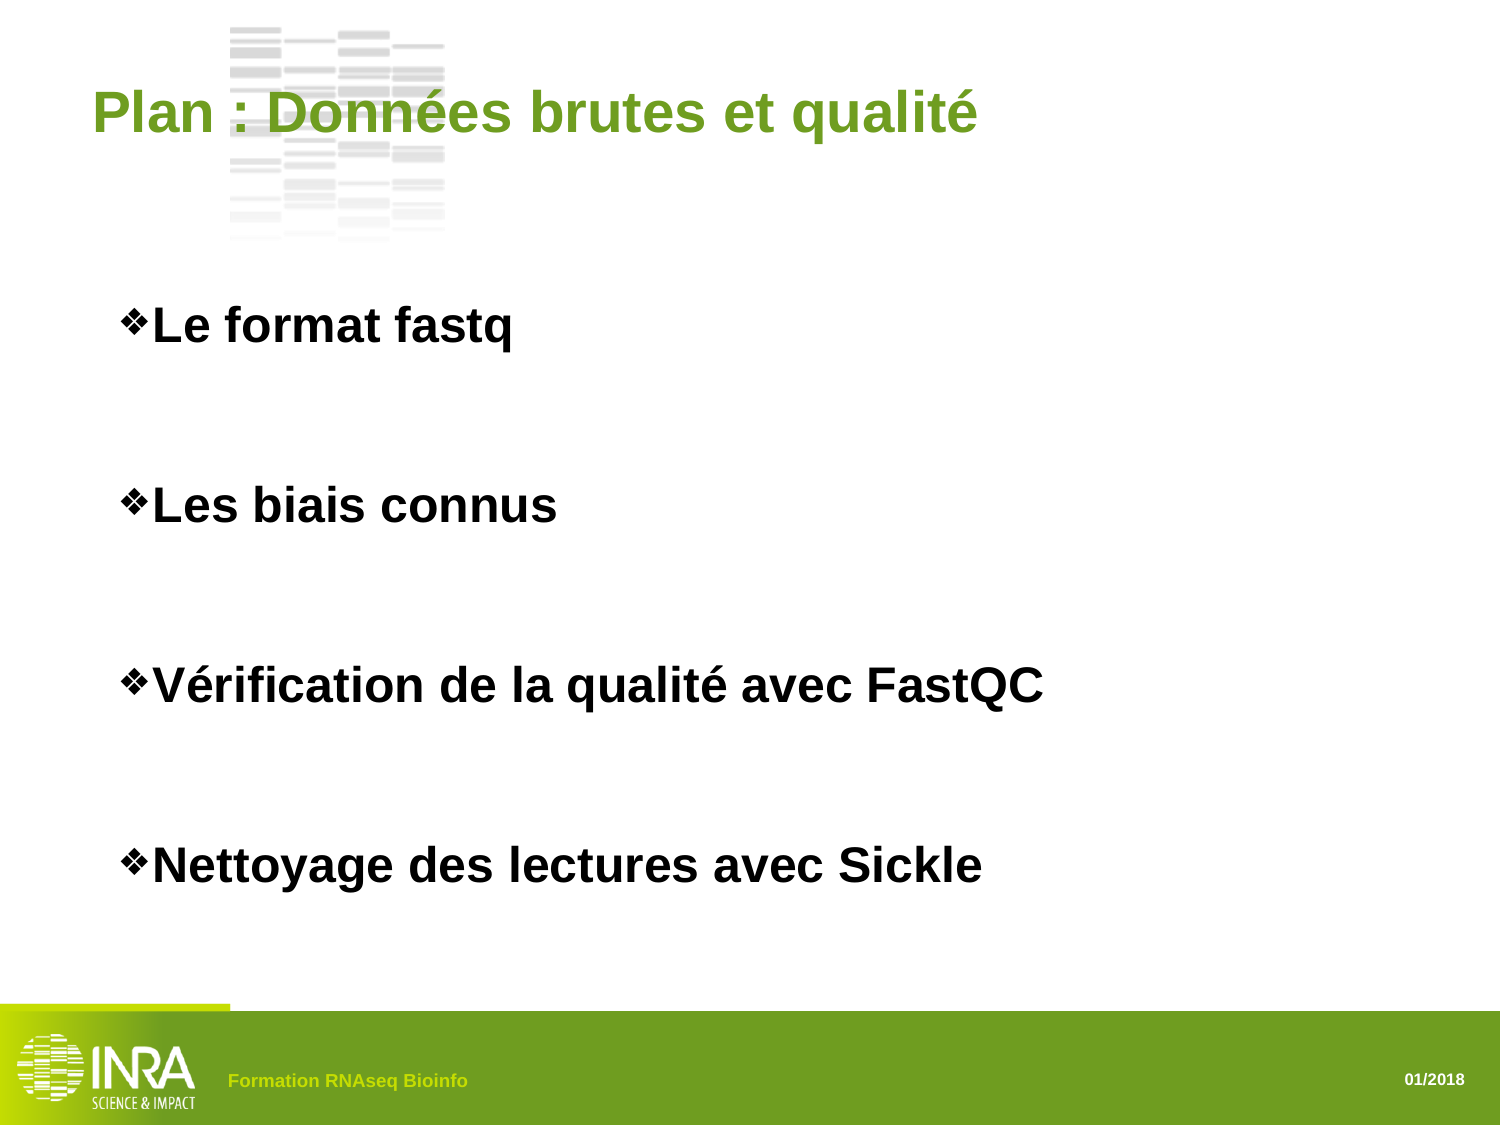

Plan : Données brutes et qualité
Le format fastq
Les biais connus
Vérification de la qualité avec FastQC
Nettoyage des lectures avec Sickle